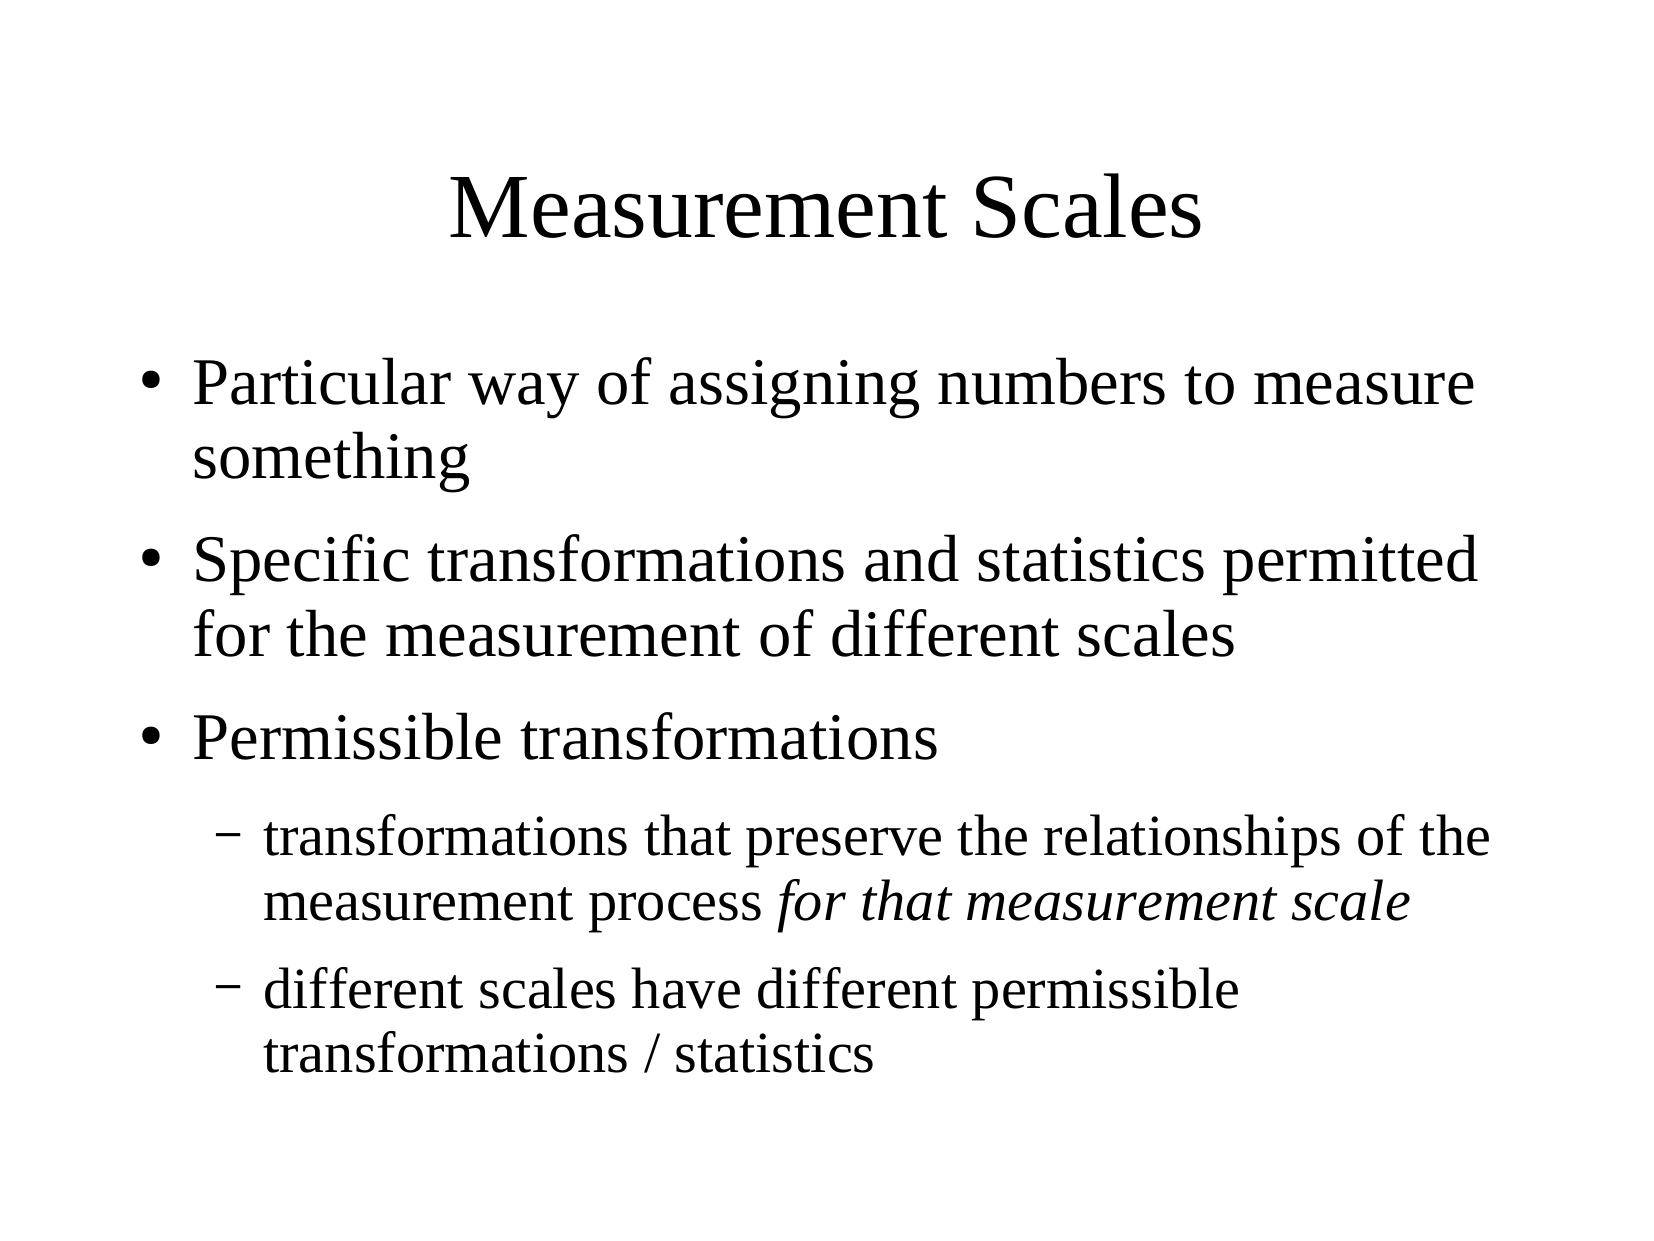

# Measurement Scales
Particular way of assigning numbers to measure something
Specific transformations and statistics permitted for the measurement of different scales
Permissible transformations
transformations that preserve the relationships of the measurement process for that measurement scale
different scales have different permissible transformations / statistics